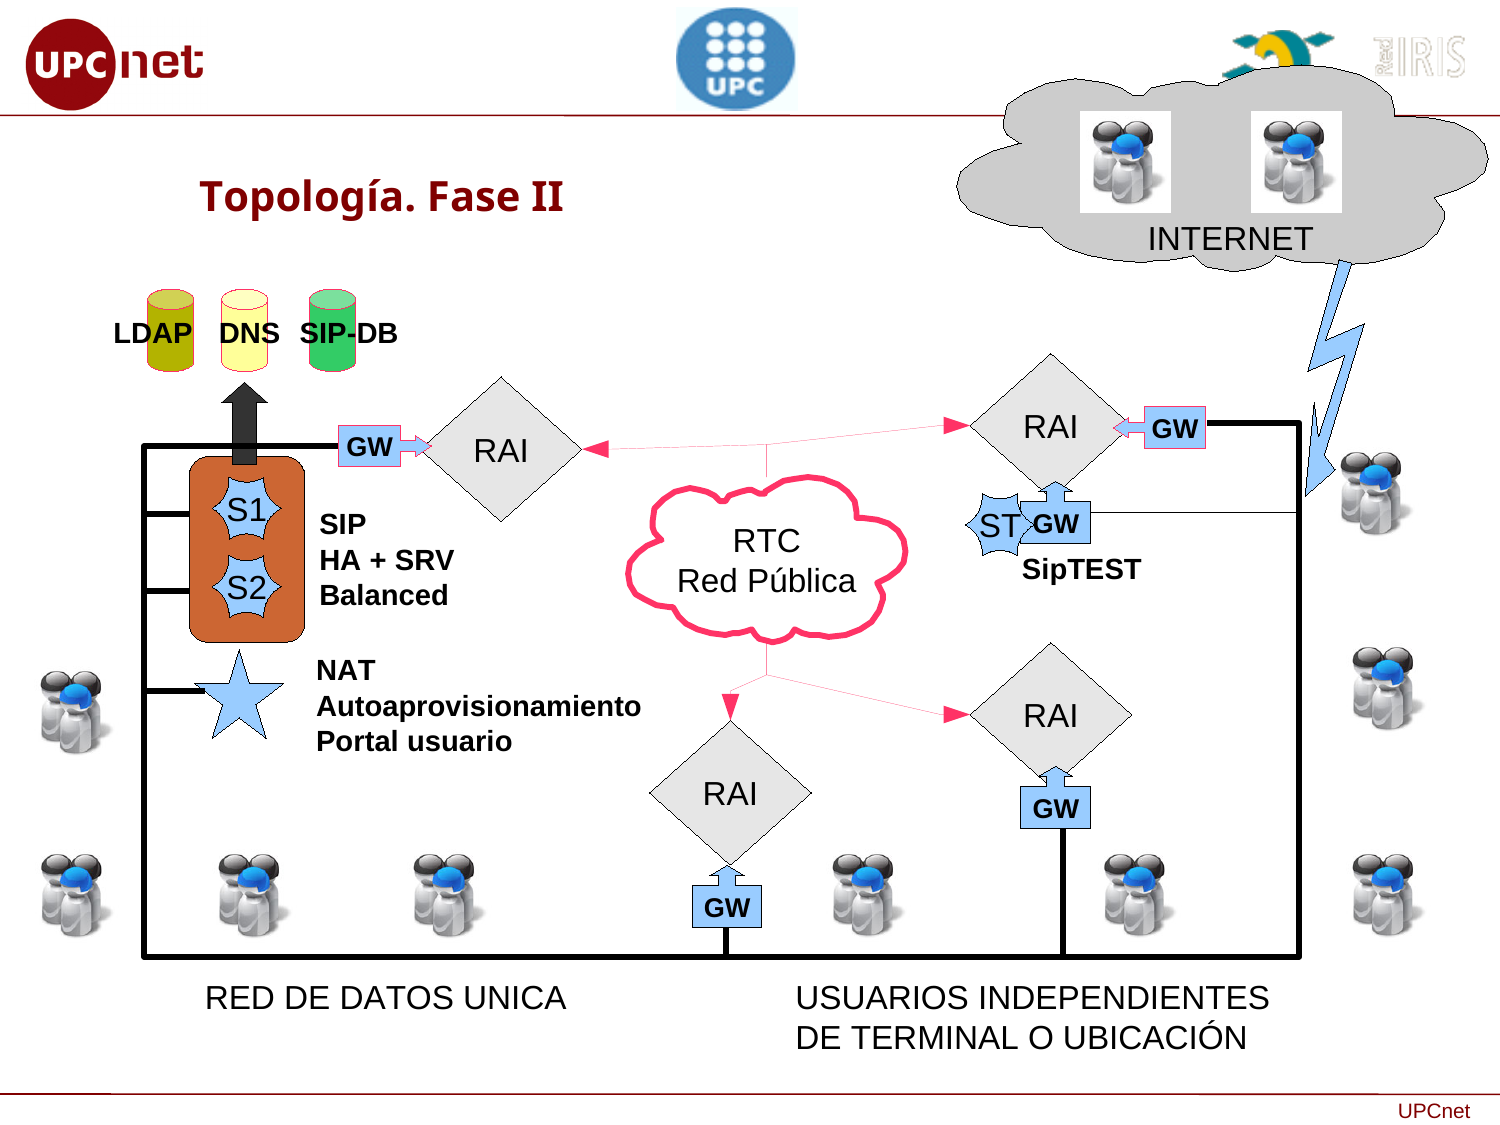

Topología. Fase II
INTERNET
LDAP
DNS
SIP-DB
RAI
RAI
GW
GW
S1
RTC
Red Pública
GW
ST
SIP
HA + SRV
Balanced
SipTEST
S2
RAI
NAT
Autoaprovisionamiento
Portal usuario
RAI
GW
GW
RED DE DATOS UNICA
USUARIOS INDEPENDIENTES
DE TERMINAL O UBICACIÓN